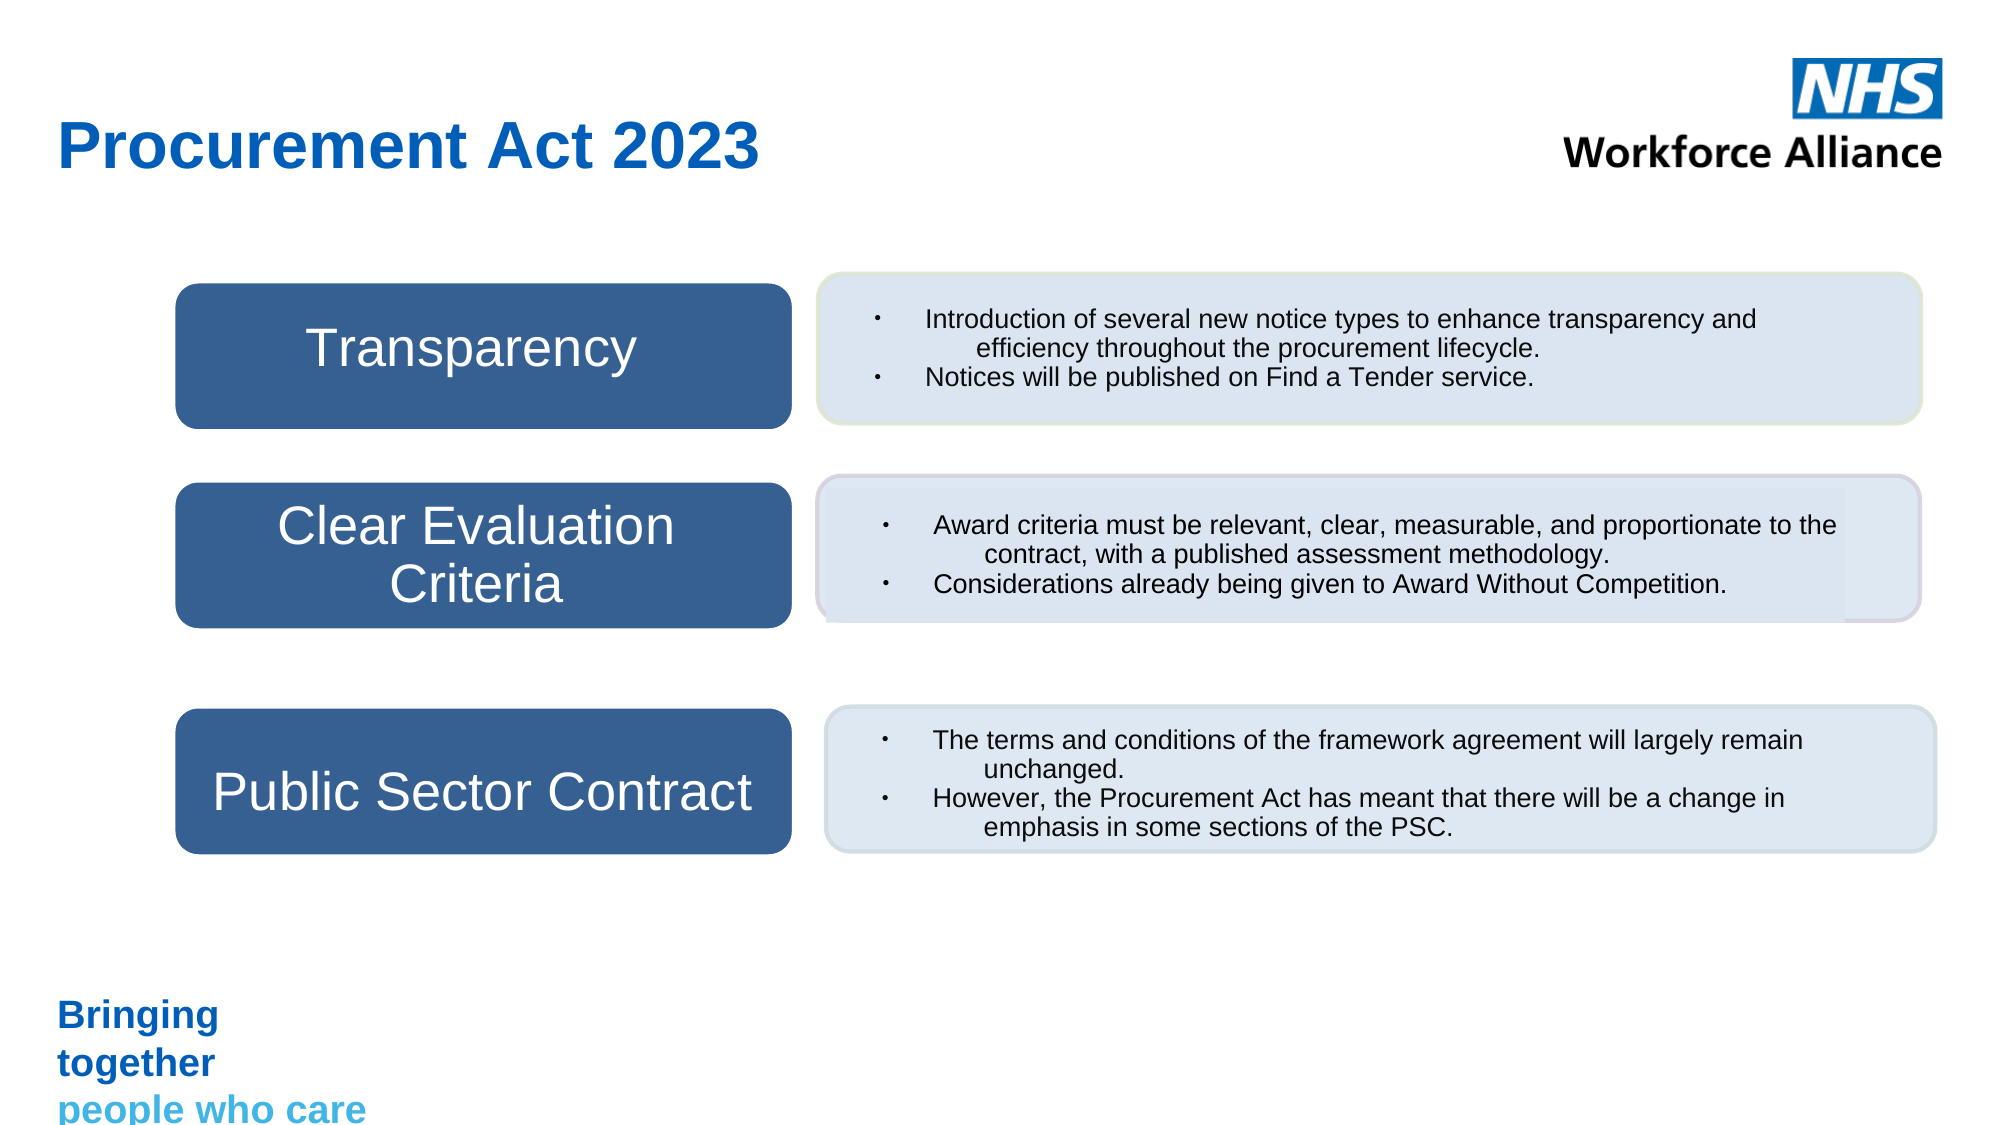

# Procurement Act 2023
Introduction of several new notice types to enhance transparency and efficiency throughout the procurement lifecycle.
Notices will be published on Find a Tender service.
Transparency
Clear Evaluation Criteria
Award criteria must be relevant, clear, measurable, and proportionate to the contract, with a published assessment methodology.
Considerations already being given to Award Without Competition.
Public Sector Contract
The terms and conditions of the framework agreement will largely remain unchanged.
However, the Procurement Act has meant that there will be a change in emphasis in some sections of the PSC.
Bringing together
people who care